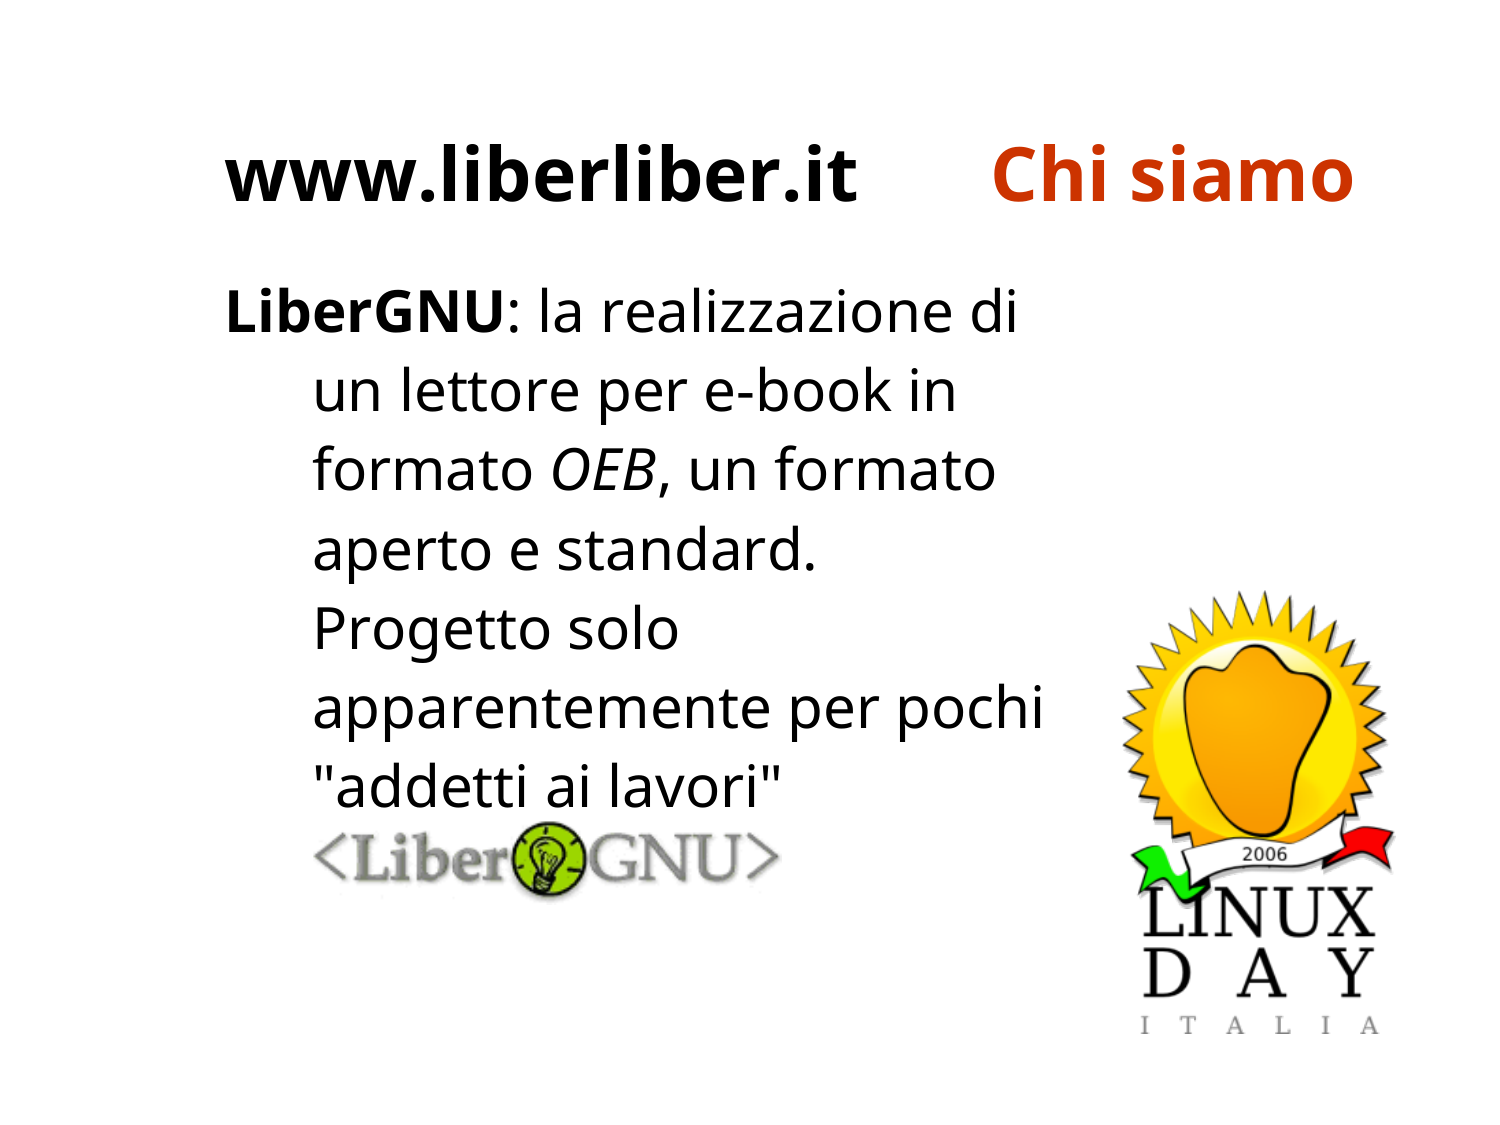

# www.liberliber.it	Chi siamo
LiberGNU: la realizzazione di un lettore per e-book in formato OEB, un formato aperto e standard. Progetto solo apparentemente per pochi "addetti ai lavori"